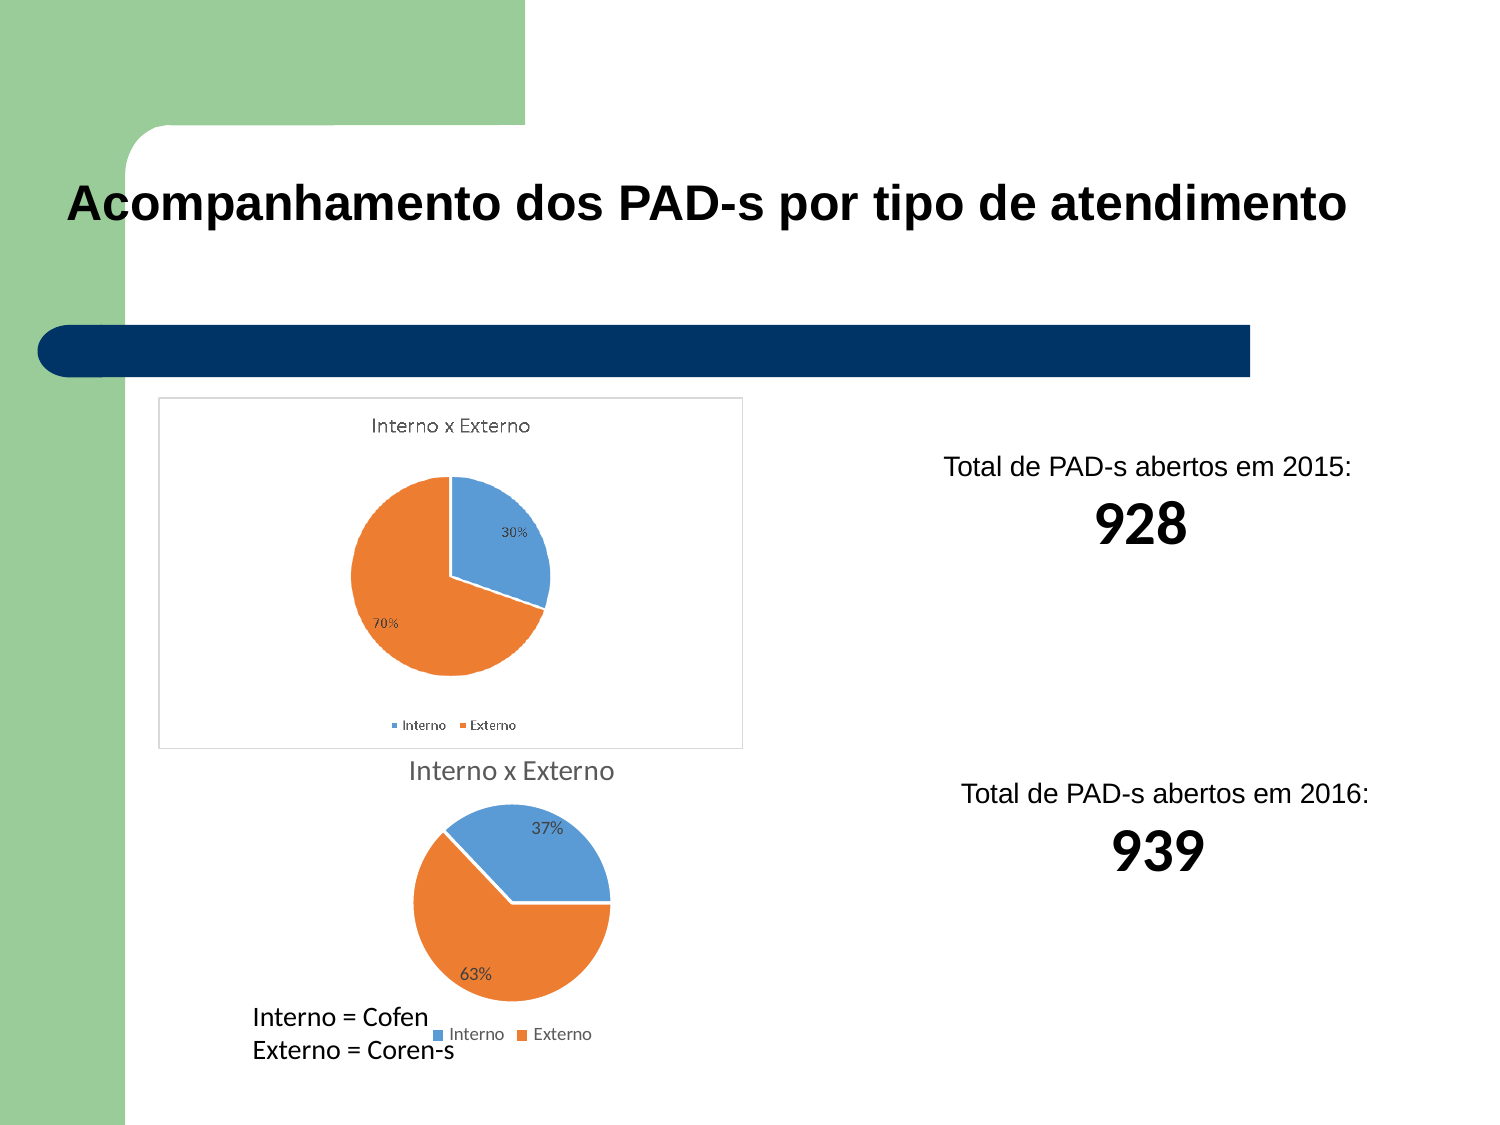

Acompanhamento dos PAD-s por tipo de atendimento
Total de PAD-s abertos em 2015:
928
### Chart: Interno x Externo
| Category | Série1 |
|---|---|
| Interno | 348.0 |
| Externo | 591.0 |Total de PAD-s abertos em 2016:
939
Interno = Cofen
Externo = Coren-s